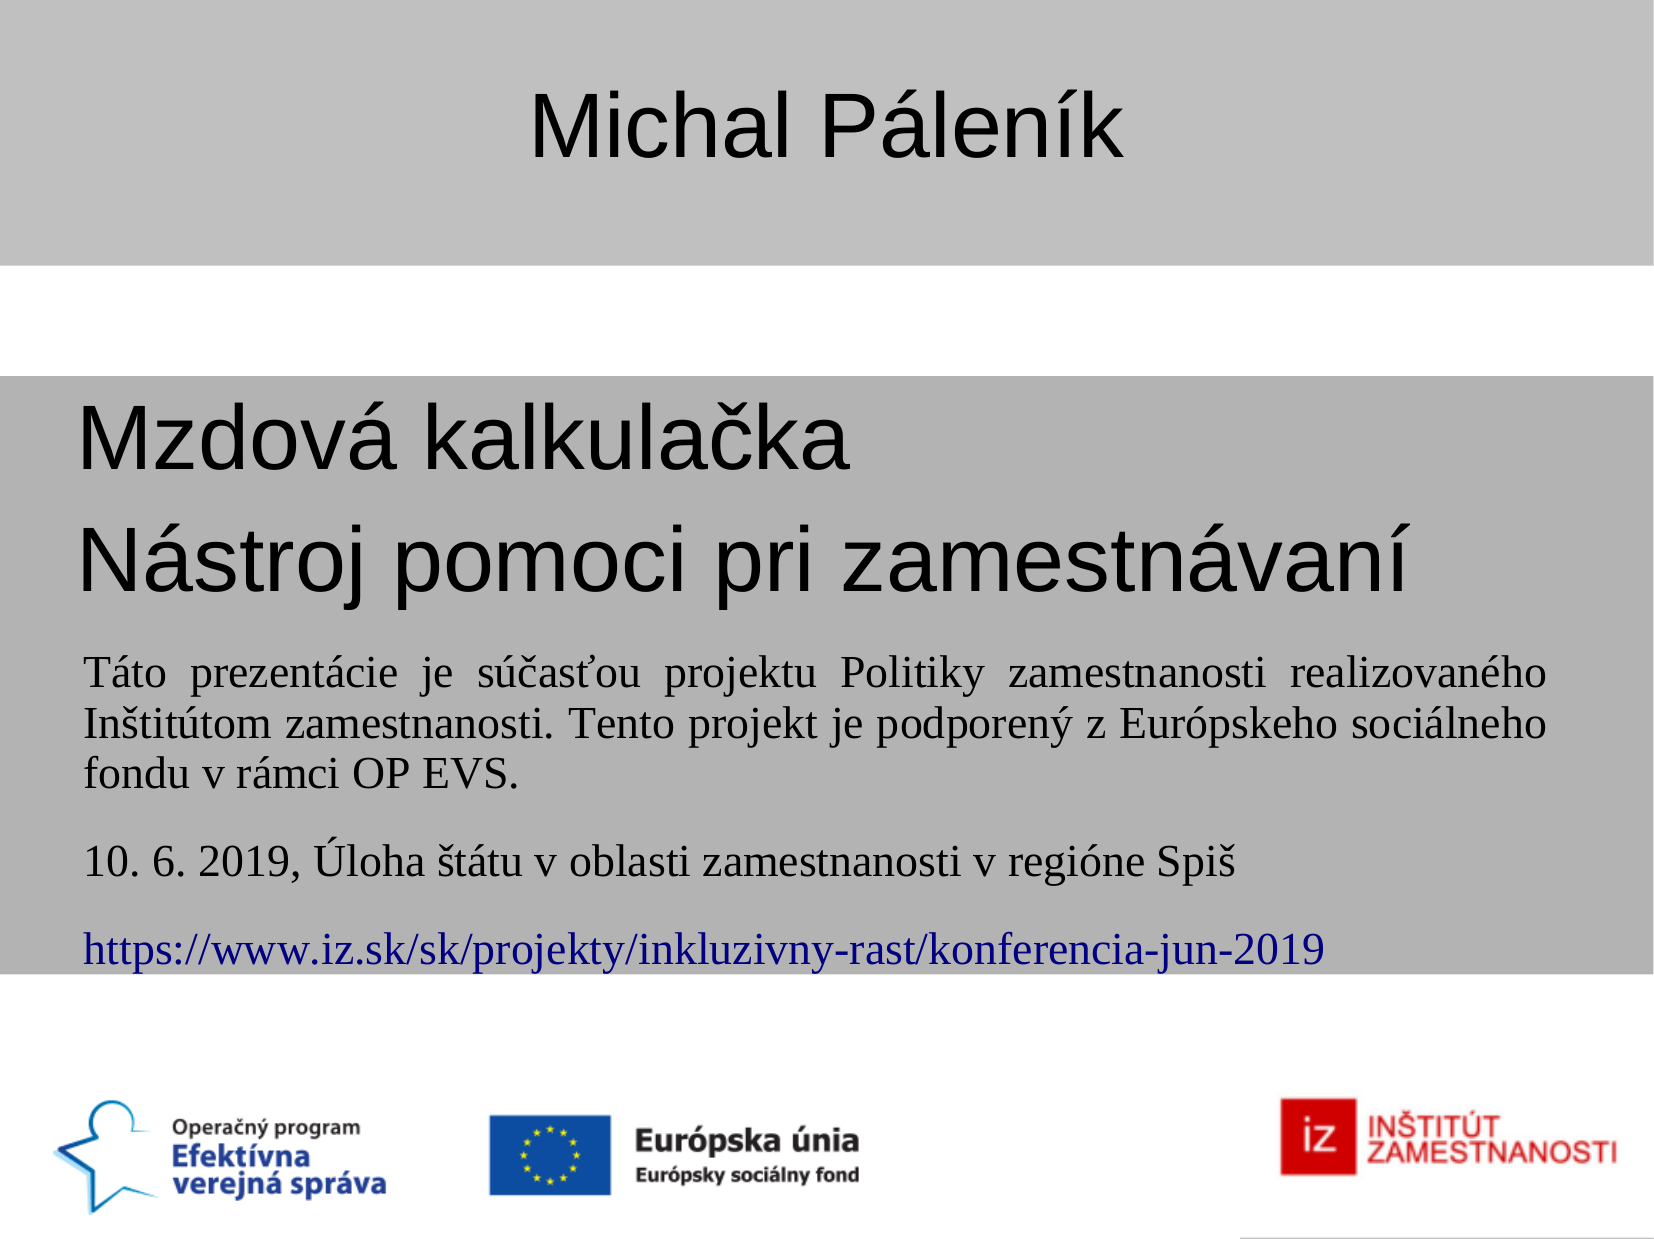

# Michal Páleník
Mzdová kalkulačka
Nástroj pomoci pri zamestnávaní
Táto prezentácie je súčasťou projektu Politiky zamestnanosti realizovaného Inštitútom zamestnanosti. Tento projekt je podporený z Európskeho sociálneho fondu v rámci OP EVS.
10. 6. 2019, Úloha štátu v oblasti zamestnanosti v regióne Spiš
https://www.iz.sk/sk/projekty/inkluzivny-rast/konferencia-jun-2019